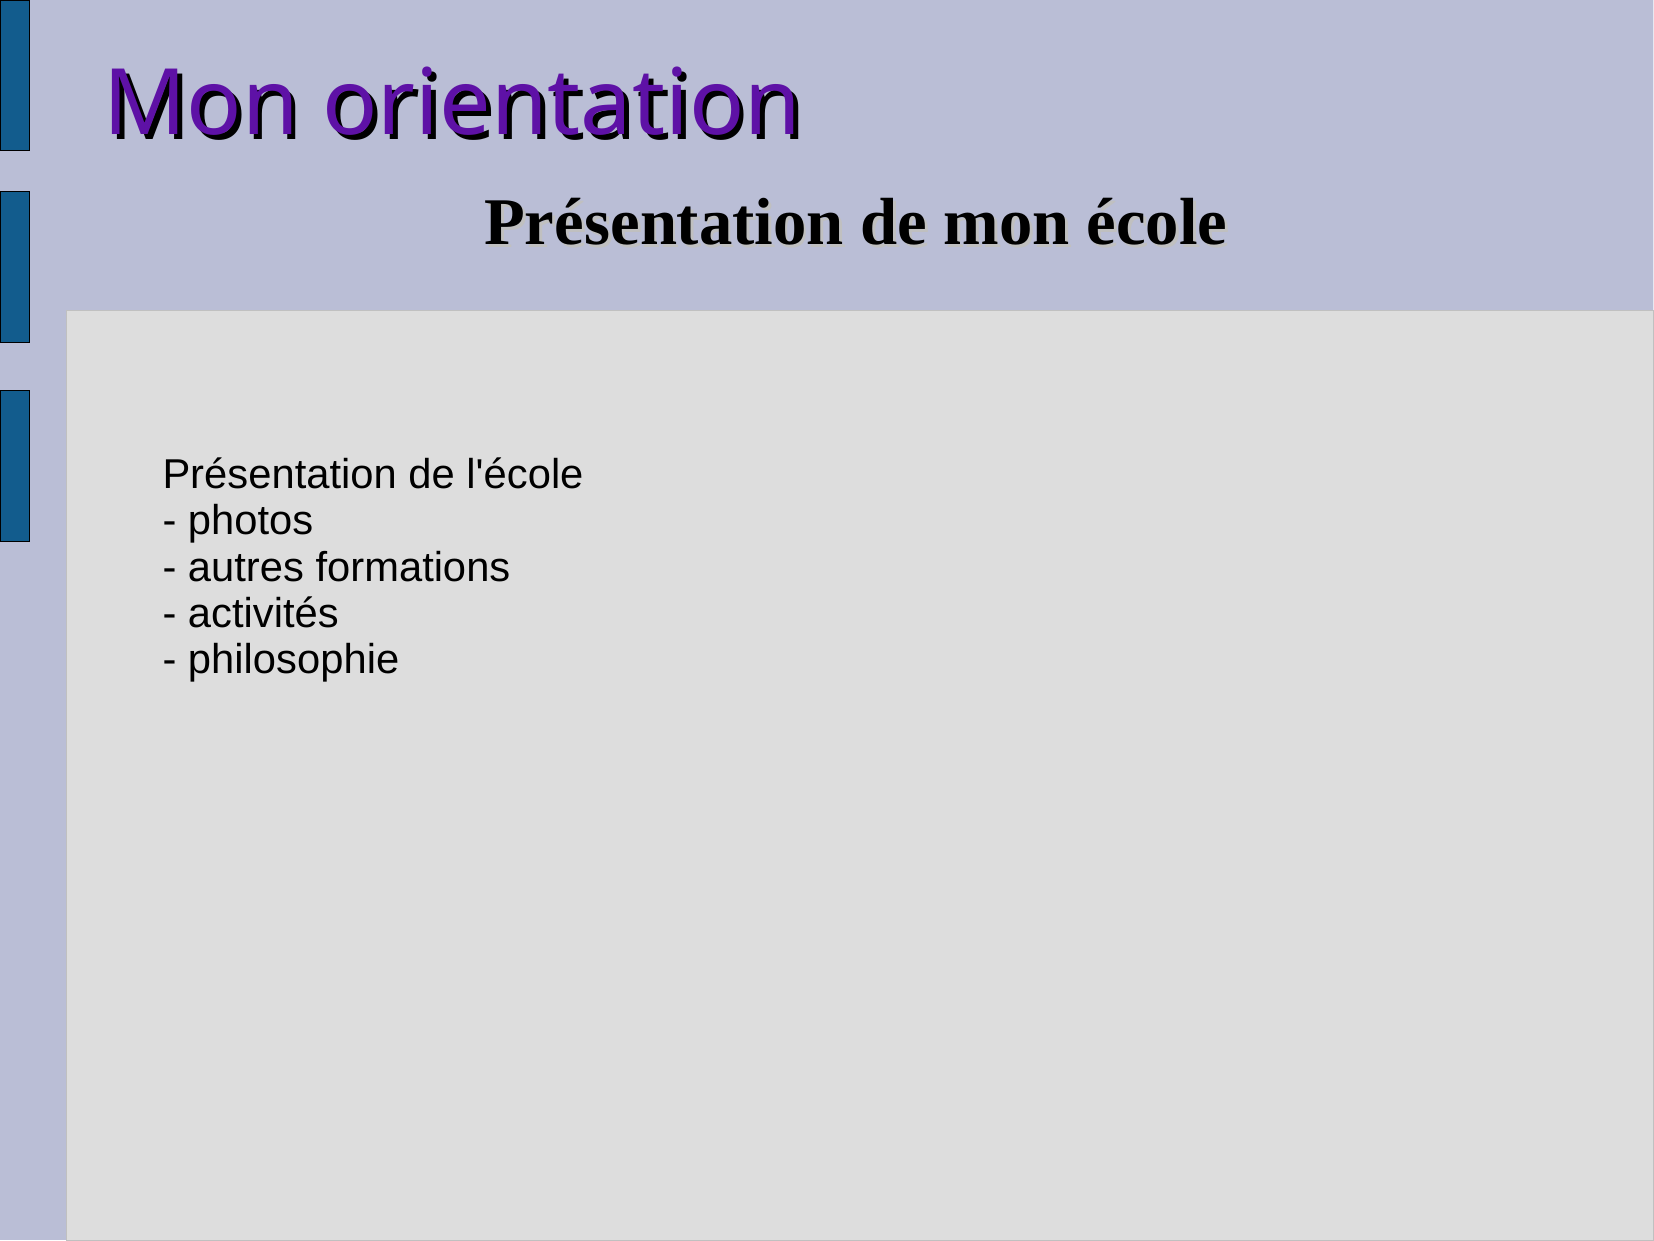

Mon orientation
Présentation de mon école
Présentation de l'école
- photos
- autres formations
- activités
- philosophie